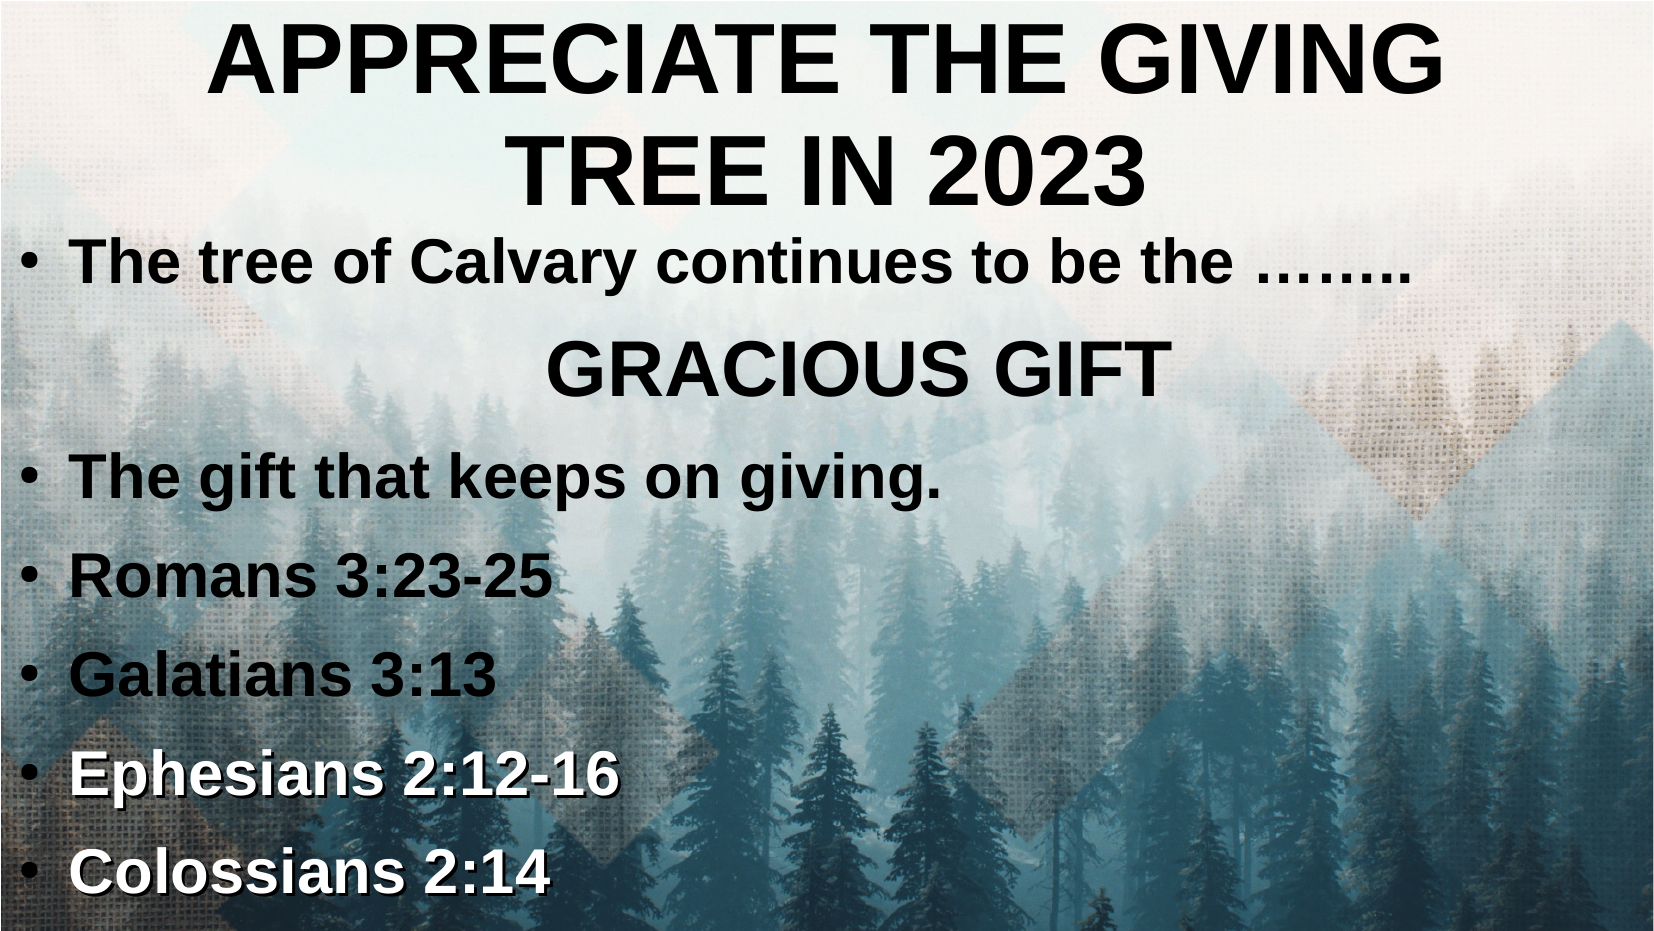

# APPRECIATE THE GIVING TREE IN 2023
The tree of Calvary continues to be the ……..
GRACIOUS GIFT
The gift that keeps on giving.
Romans 3:23-25
Galatians 3:13
Ephesians 2:12-16
Colossians 2:14